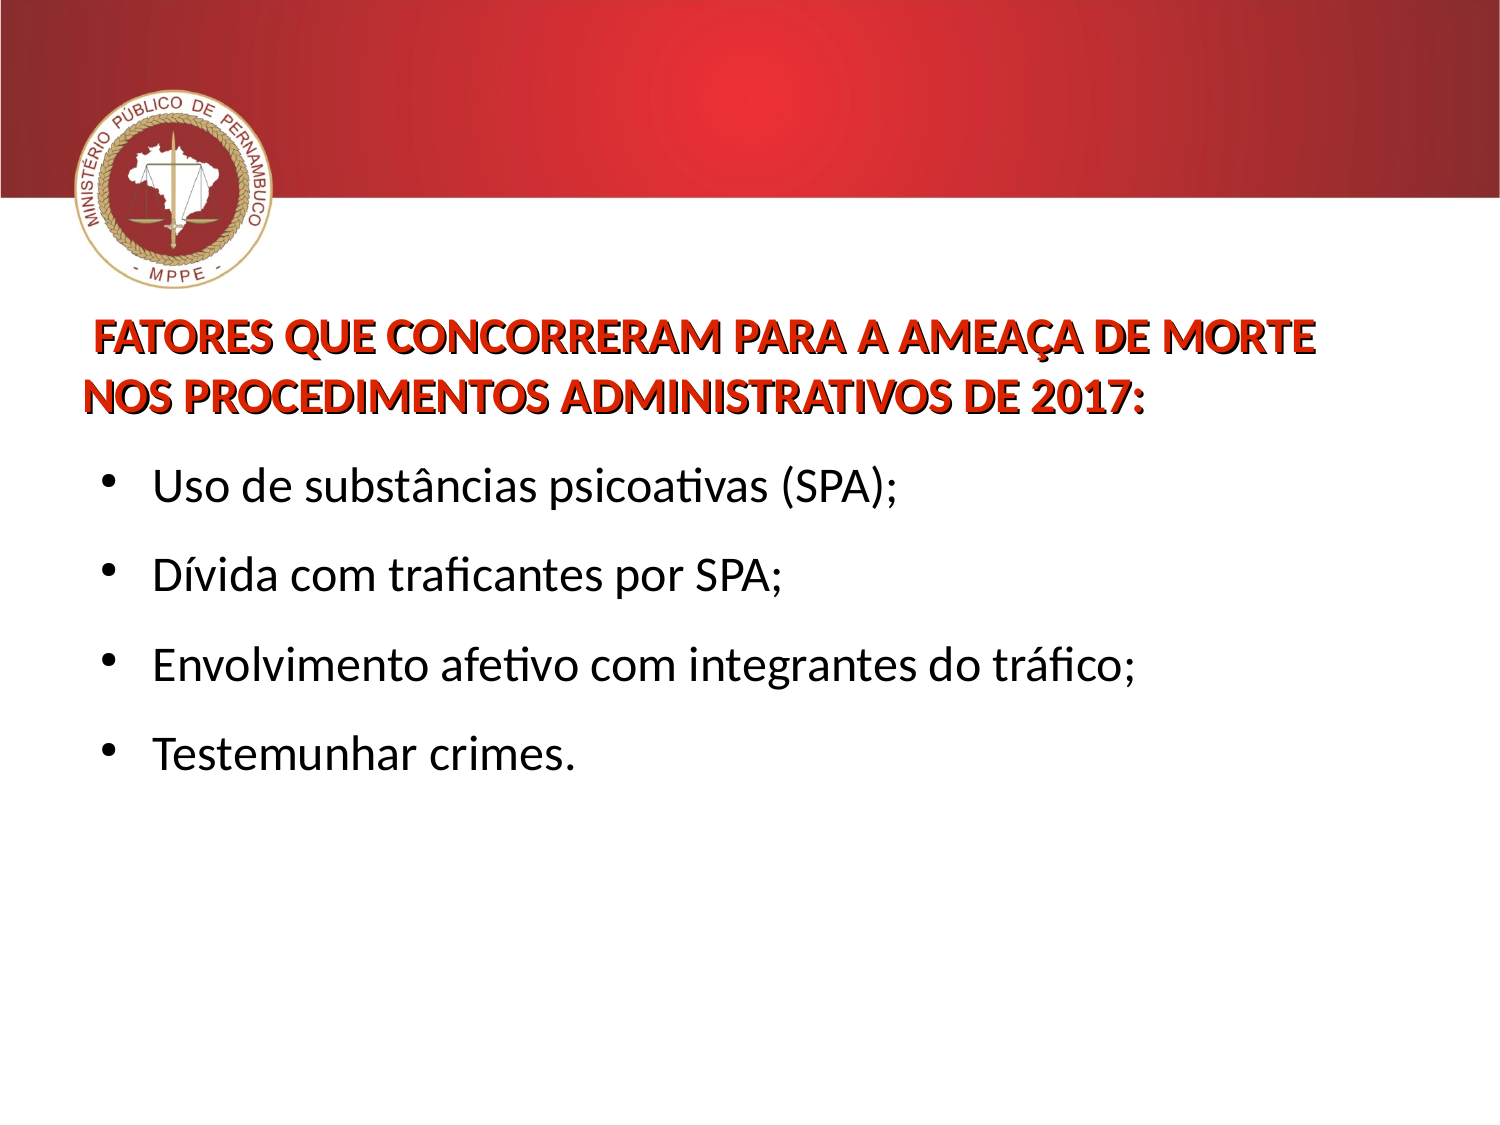

# FATORES QUE CONCORRERAM PARA A AMEAÇA DE MORTE NOS PROCEDIMENTOS ADMINISTRATIVOS DE 2017:
Uso de substâncias psicoativas (SPA);
Dívida com traficantes por SPA;
Envolvimento afetivo com integrantes do tráfico;
Testemunhar crimes.